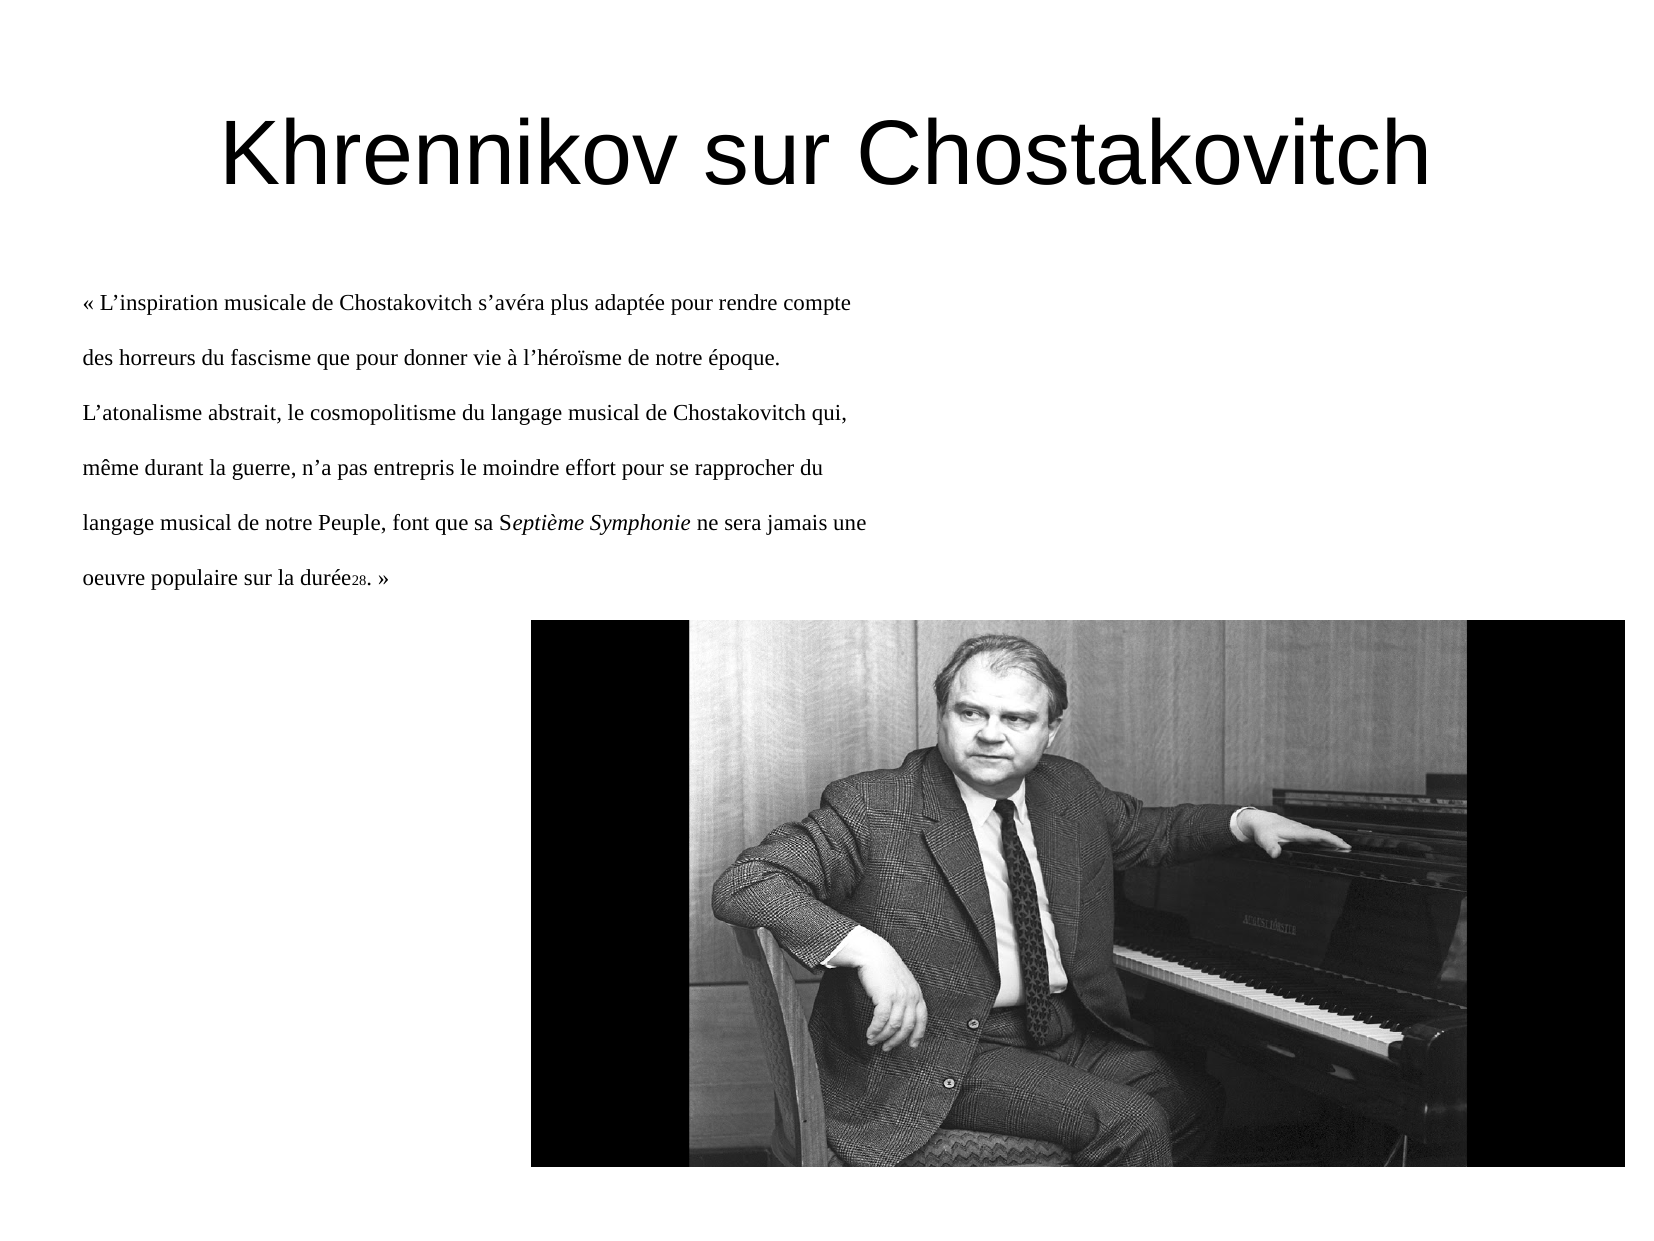

# Khrennikov sur Chostakovitch
« L’inspiration musicale de Chostakovitch s’avéra plus adaptée pour rendre compte
des horreurs du fascisme que pour donner vie à l’héroïsme de notre époque.
L’atonalisme abstrait, le cosmopolitisme du langage musical de Chostakovitch qui,
même durant la guerre, n’a pas entrepris le moindre effort pour se rapprocher du
langage musical de notre Peuple, font que sa Septième Symphonie ne sera jamais une
oeuvre populaire sur la durée28. »